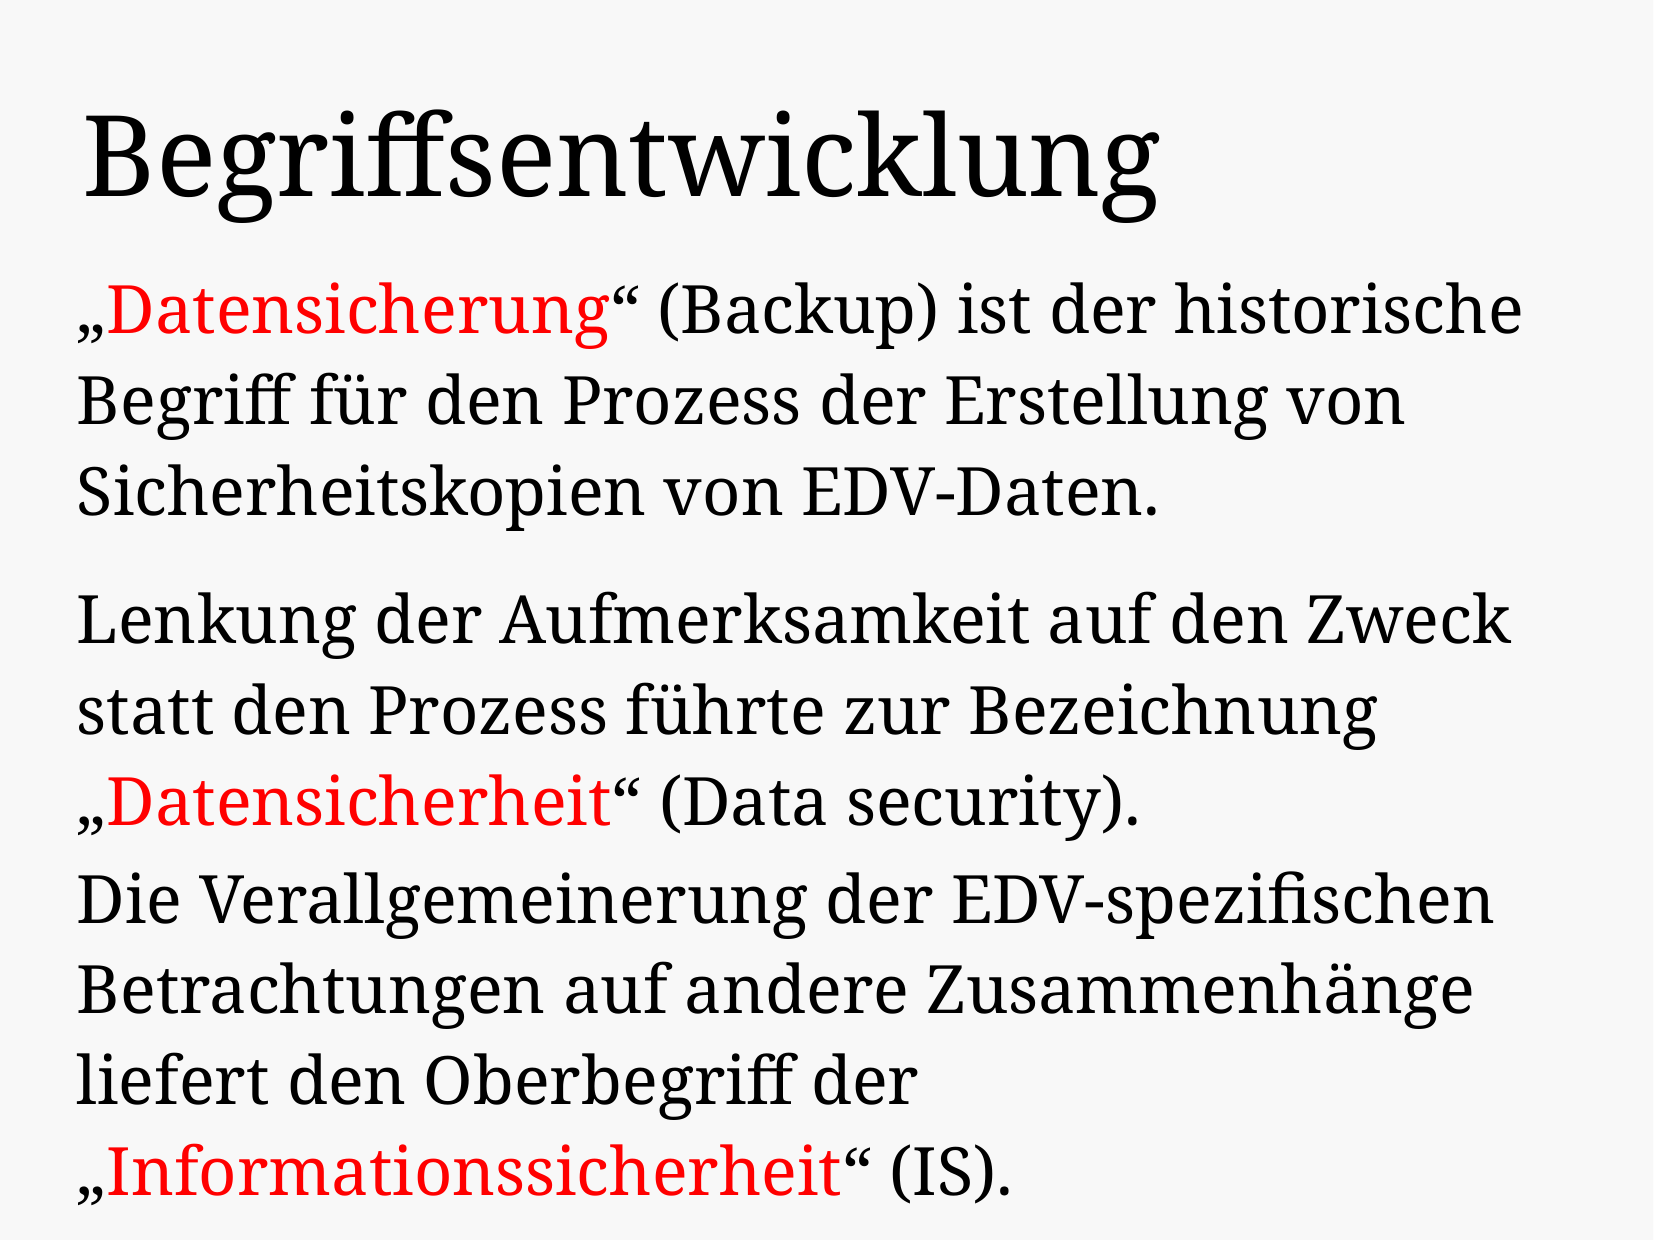

# Begriffsentwicklung
„Datensicherung“ (Backup) ist der historische Begriff für den Prozess der Erstellung von Sicherheitskopien von EDV-Daten.
Lenkung der Aufmerksamkeit auf den Zweck statt den Prozess führte zur Bezeichnung „Datensicherheit“ (Data security).
Die Verallgemeinerung der EDV-spezifischen Betrachtungen auf andere Zusammenhänge liefert den Oberbegriff der „Informationssicherheit“ (IS).